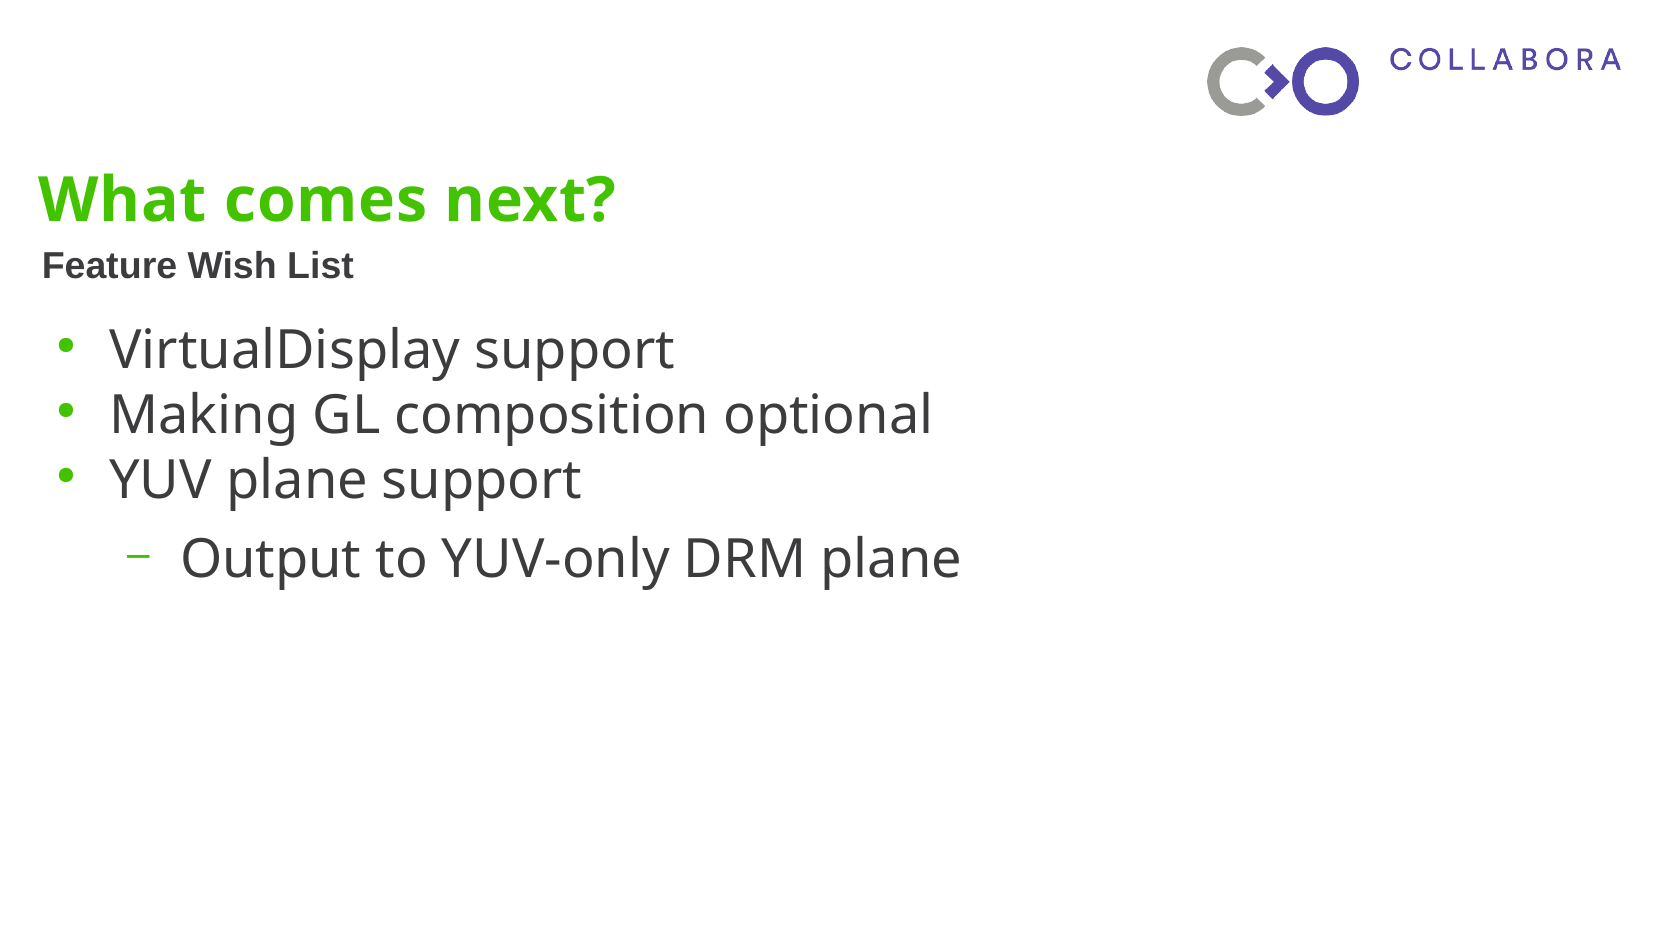

# What comes next?
Feature Wish List
VirtualDisplay support
Making GL composition optional
YUV plane support
Output to YUV-only DRM plane